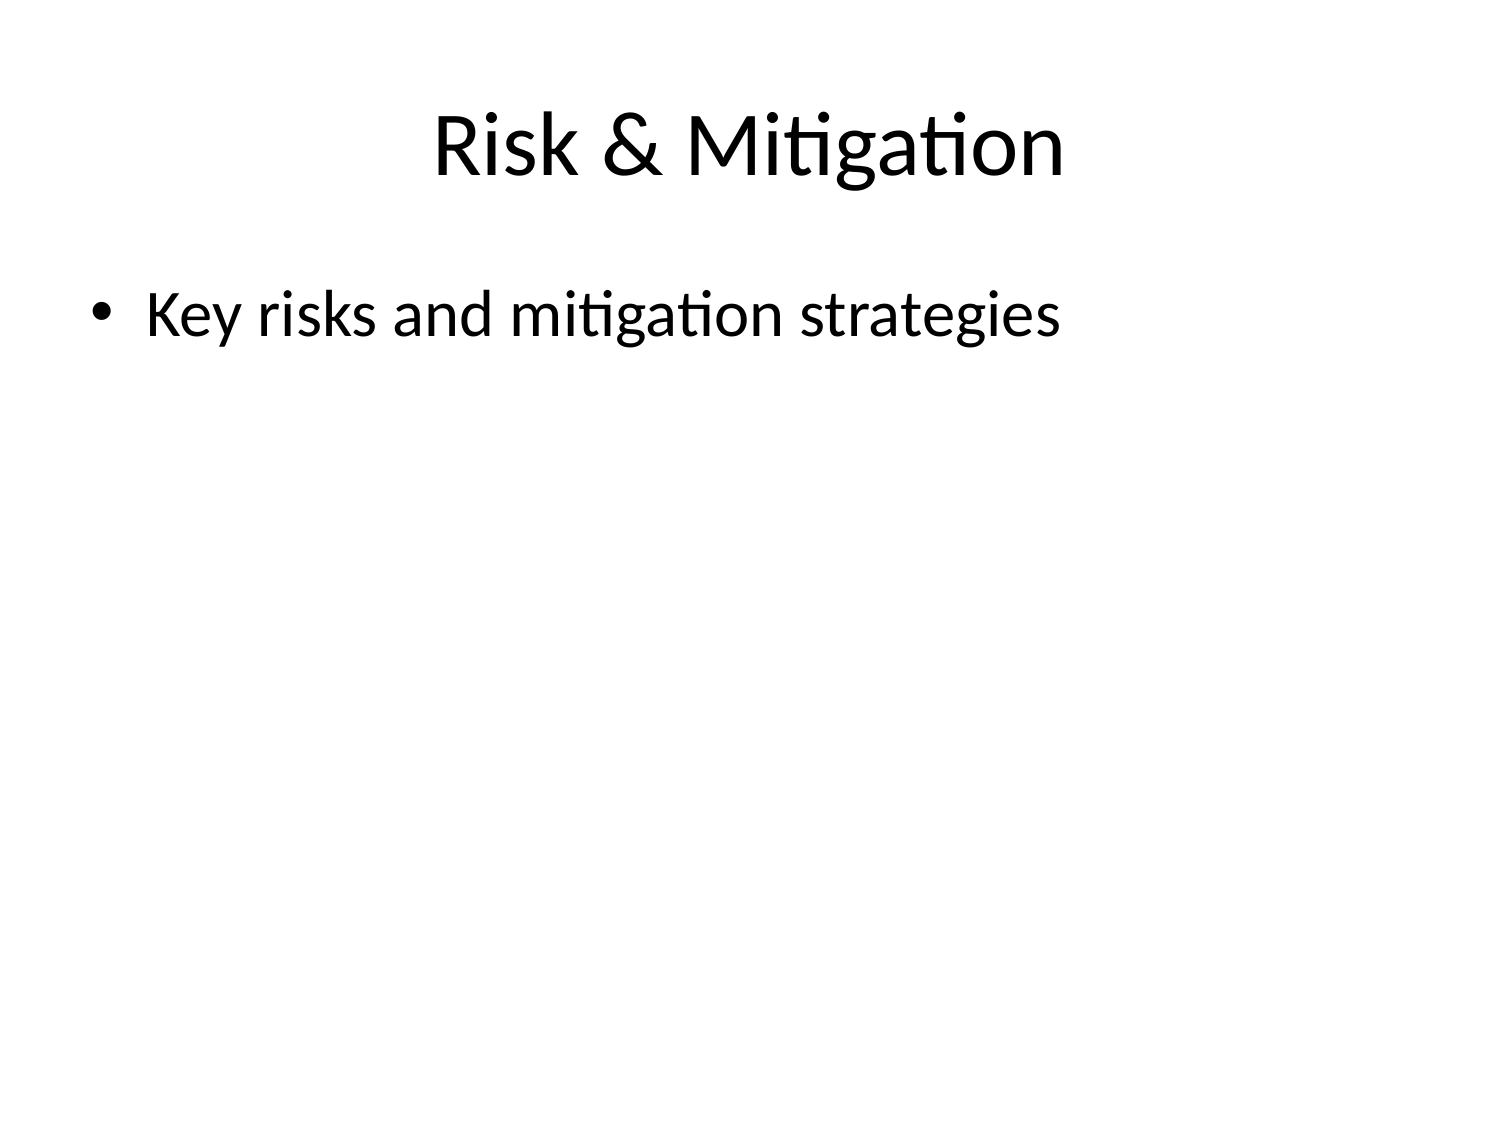

# Risk & Mitigation
Key risks and mitigation strategies